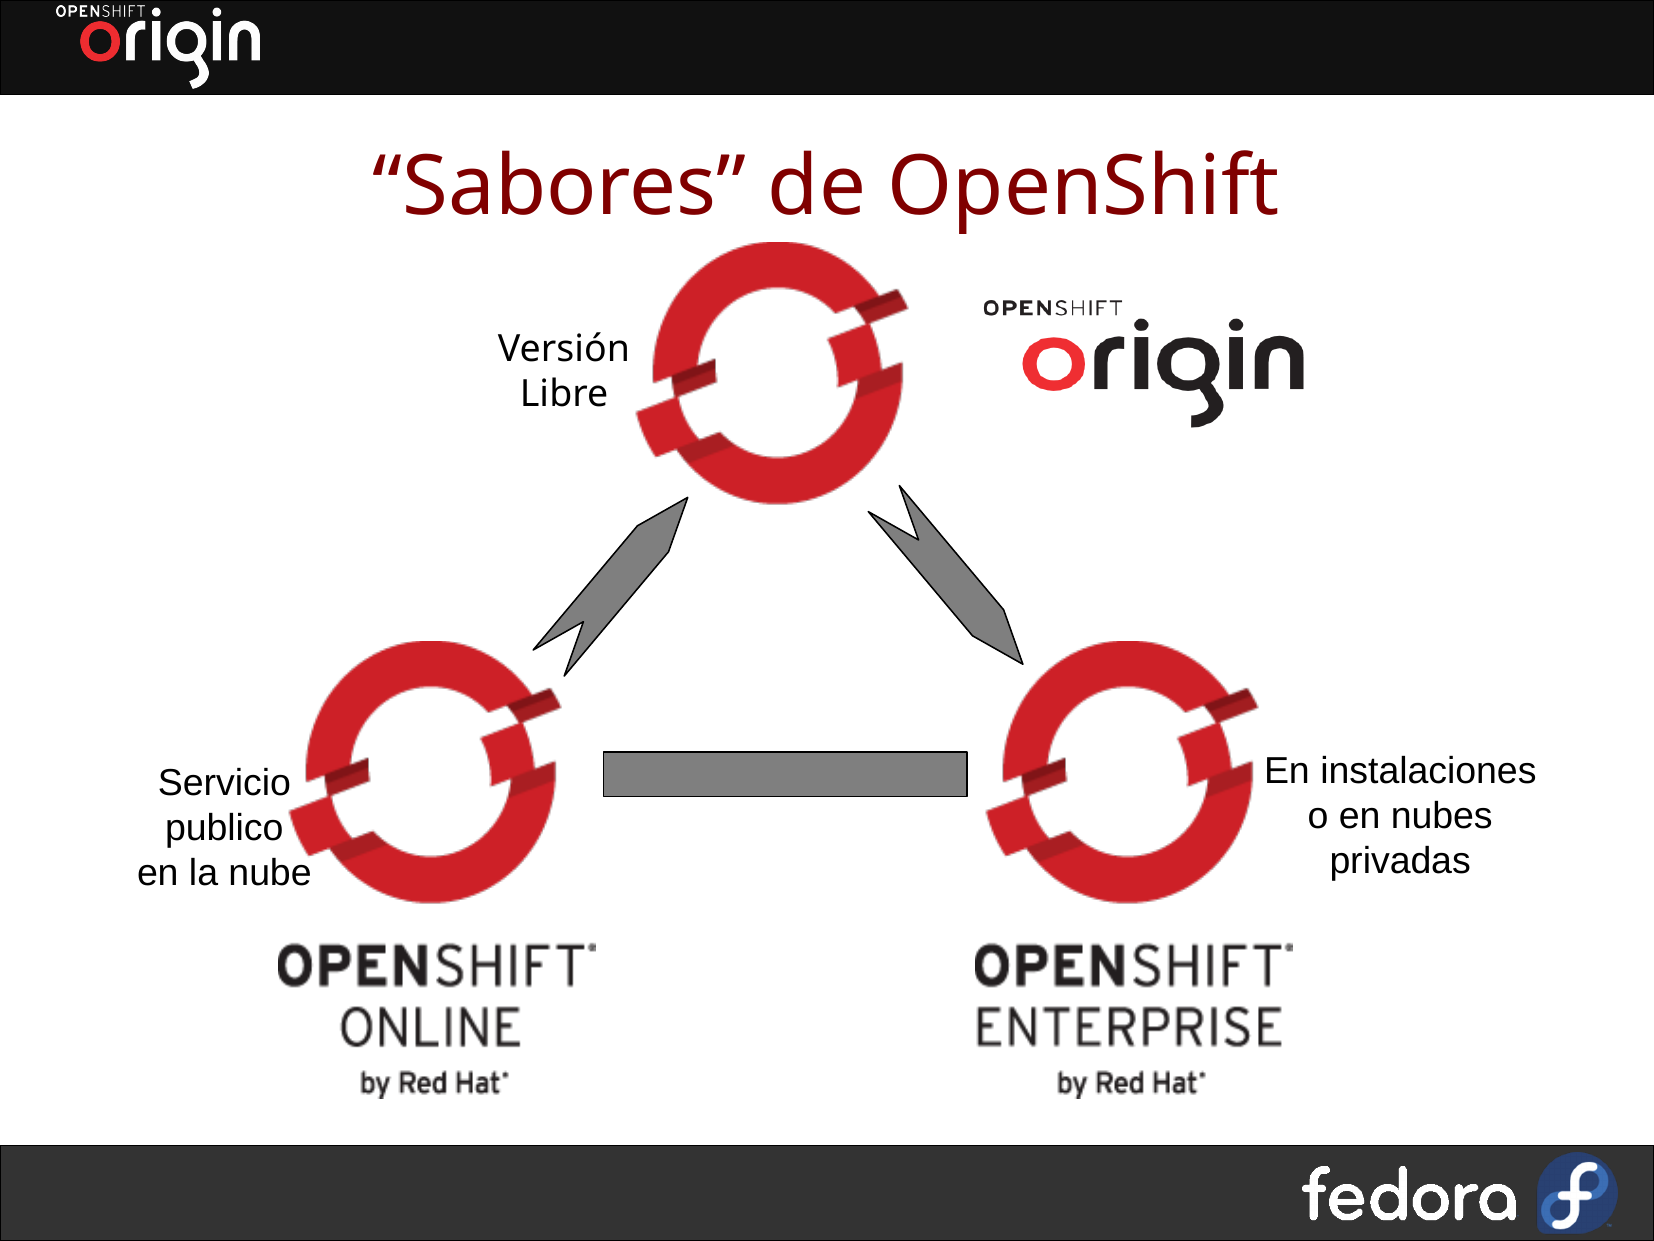

# “Sabores” de OpenShift
Versión
Libre
origin
En instalaciones o en nubes privadas
Servicio
publico
en la nube